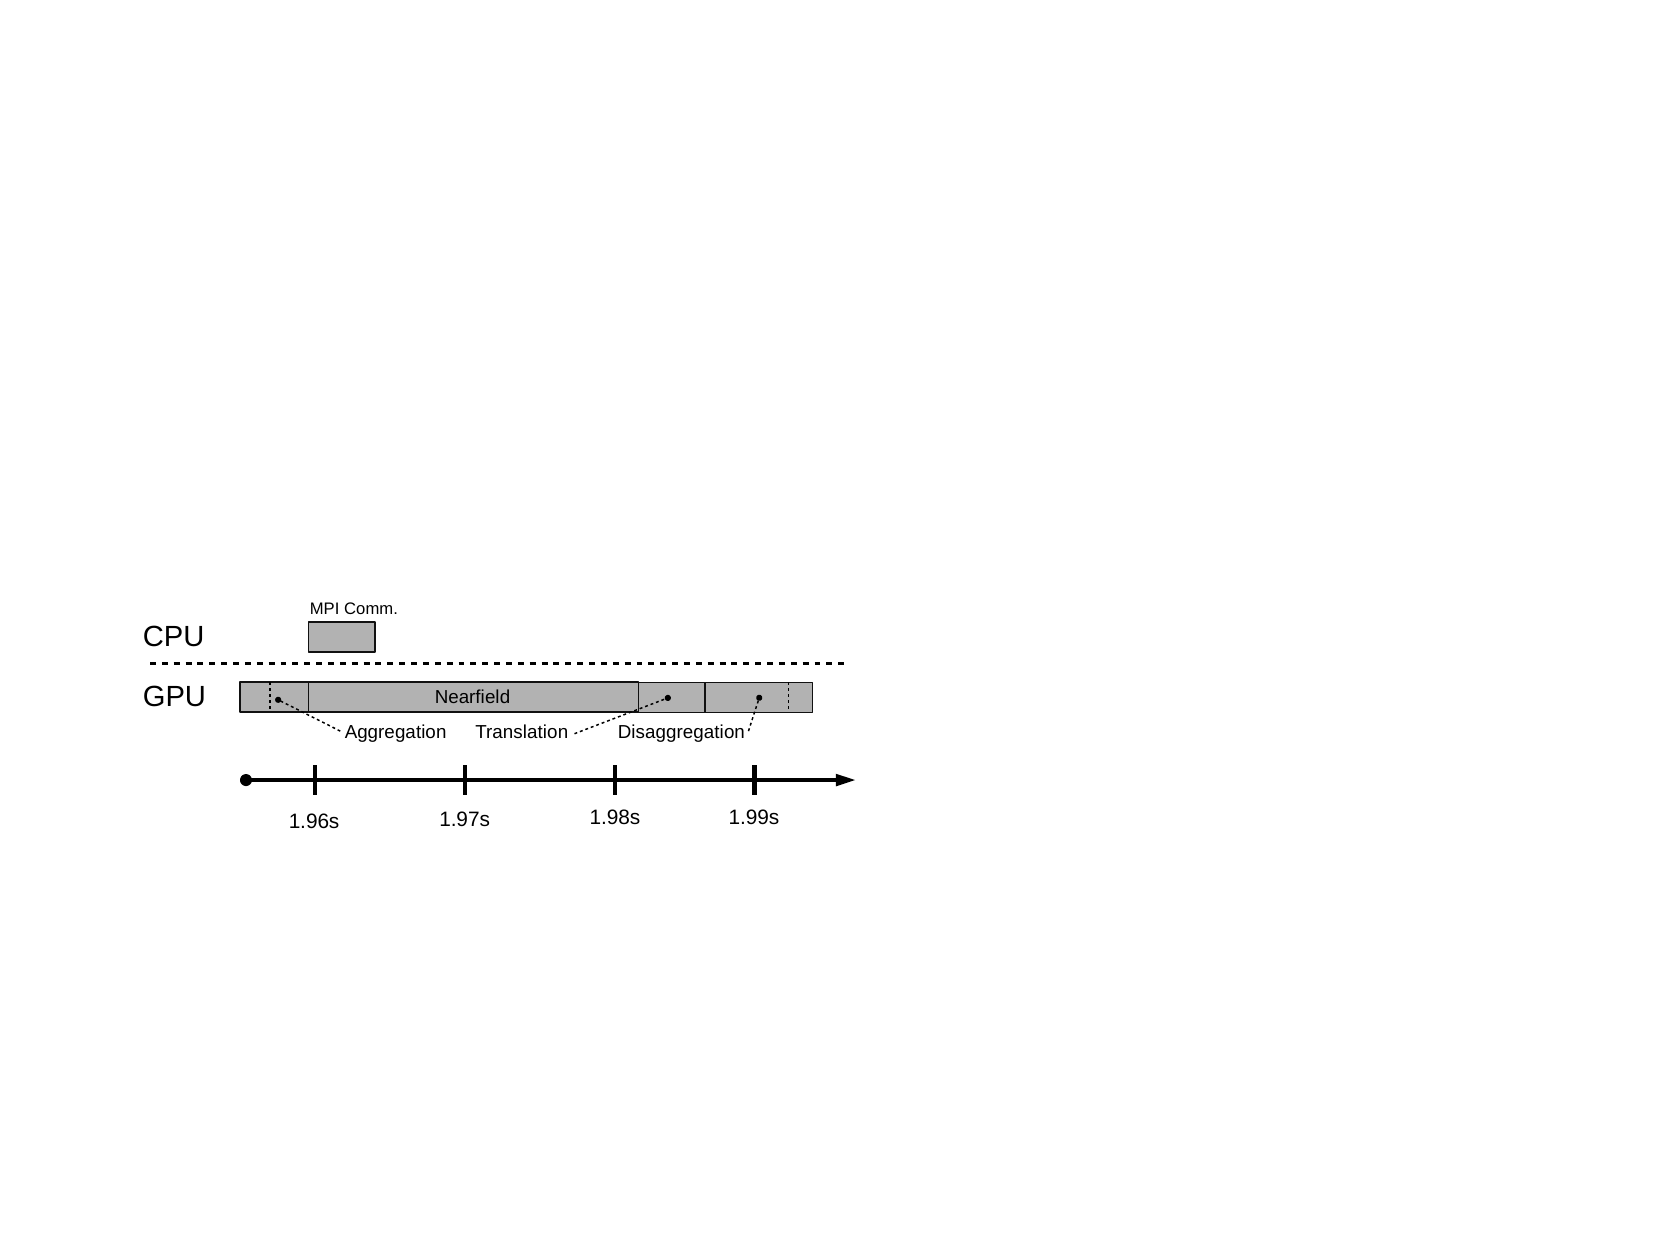

MPI Comm.
CPU
GPU
Nearfield
Disaggregation
Aggregation
Translation
1.98s
1.99s
1.97s
1.96s